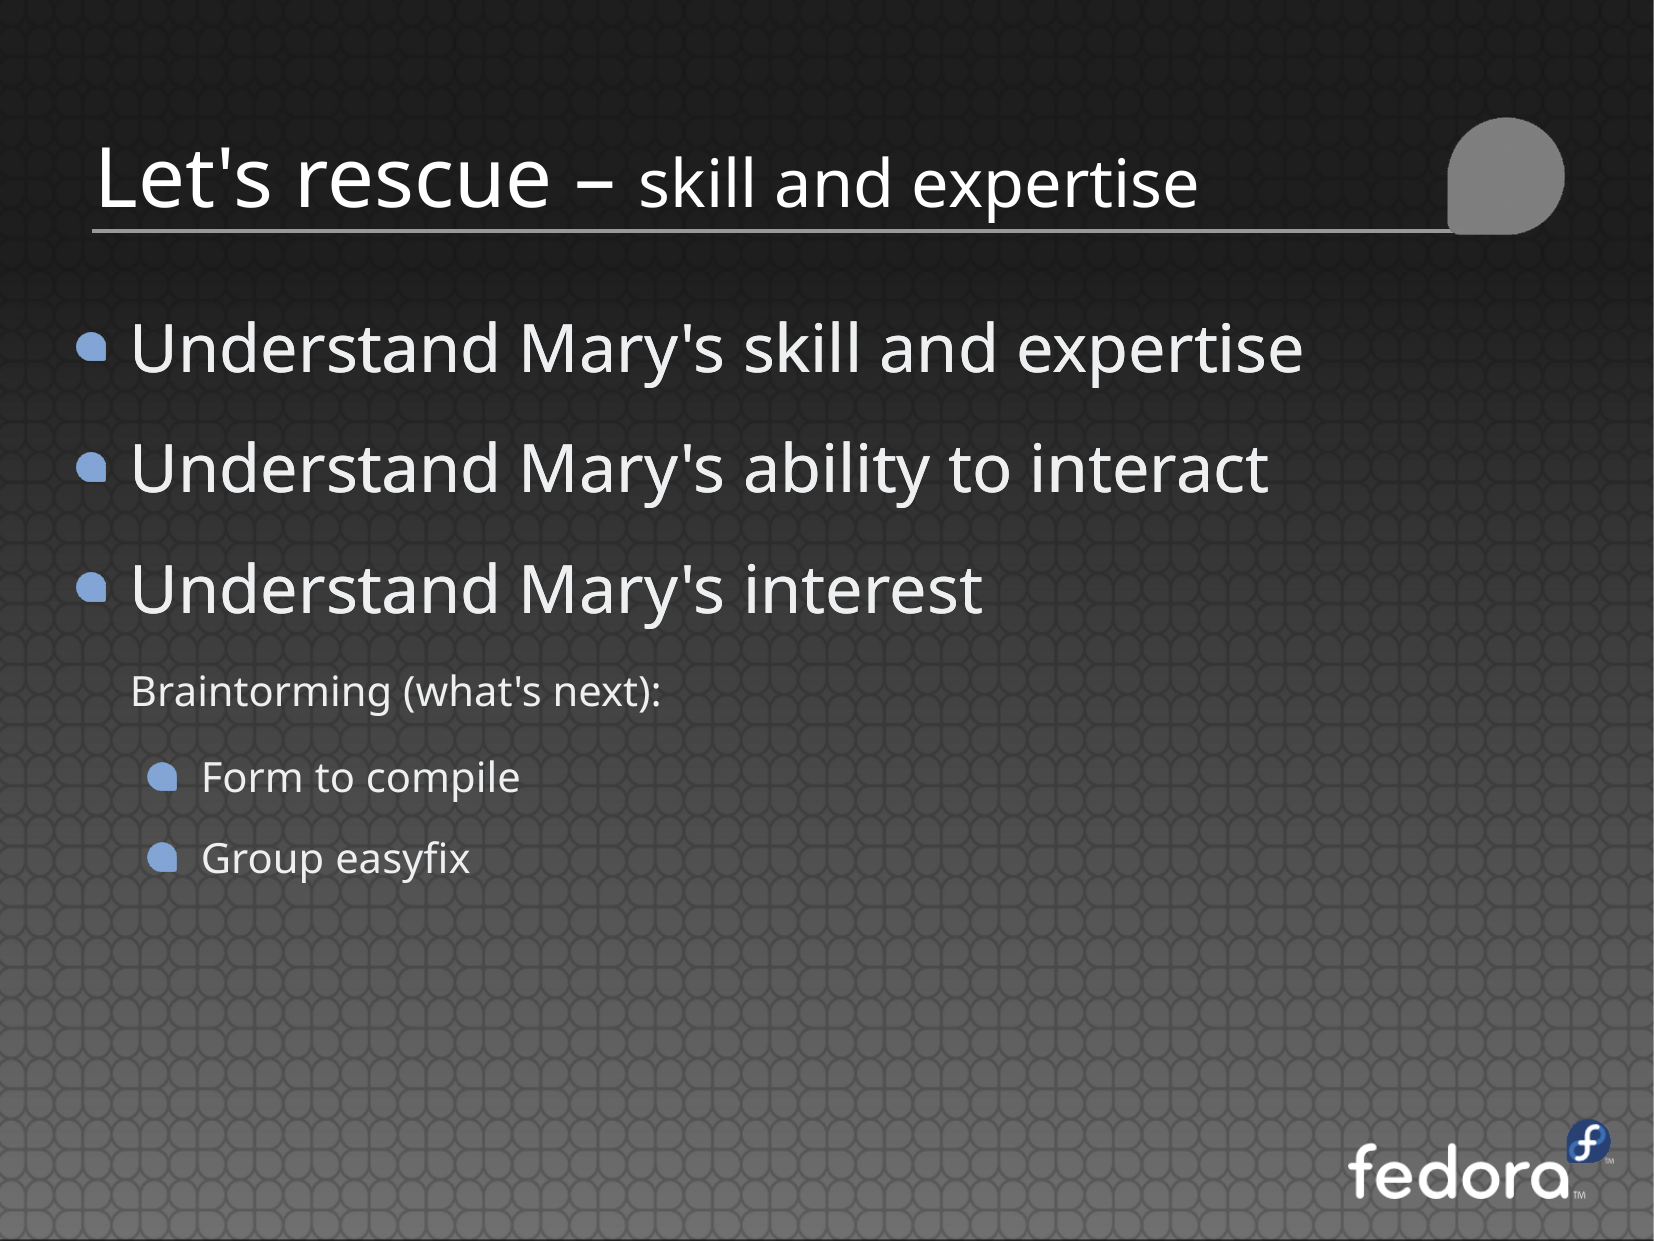

Let's rescue – skill and expertise
Understand Mary's skill and expertise
Understand Mary's ability to interact
Understand Mary's interest
Understand Mary's skill and expertise
Understand Mary's ability to interact
Understand Mary's interest
# Braintorming (what's next):
Form to compile
Group easyfix